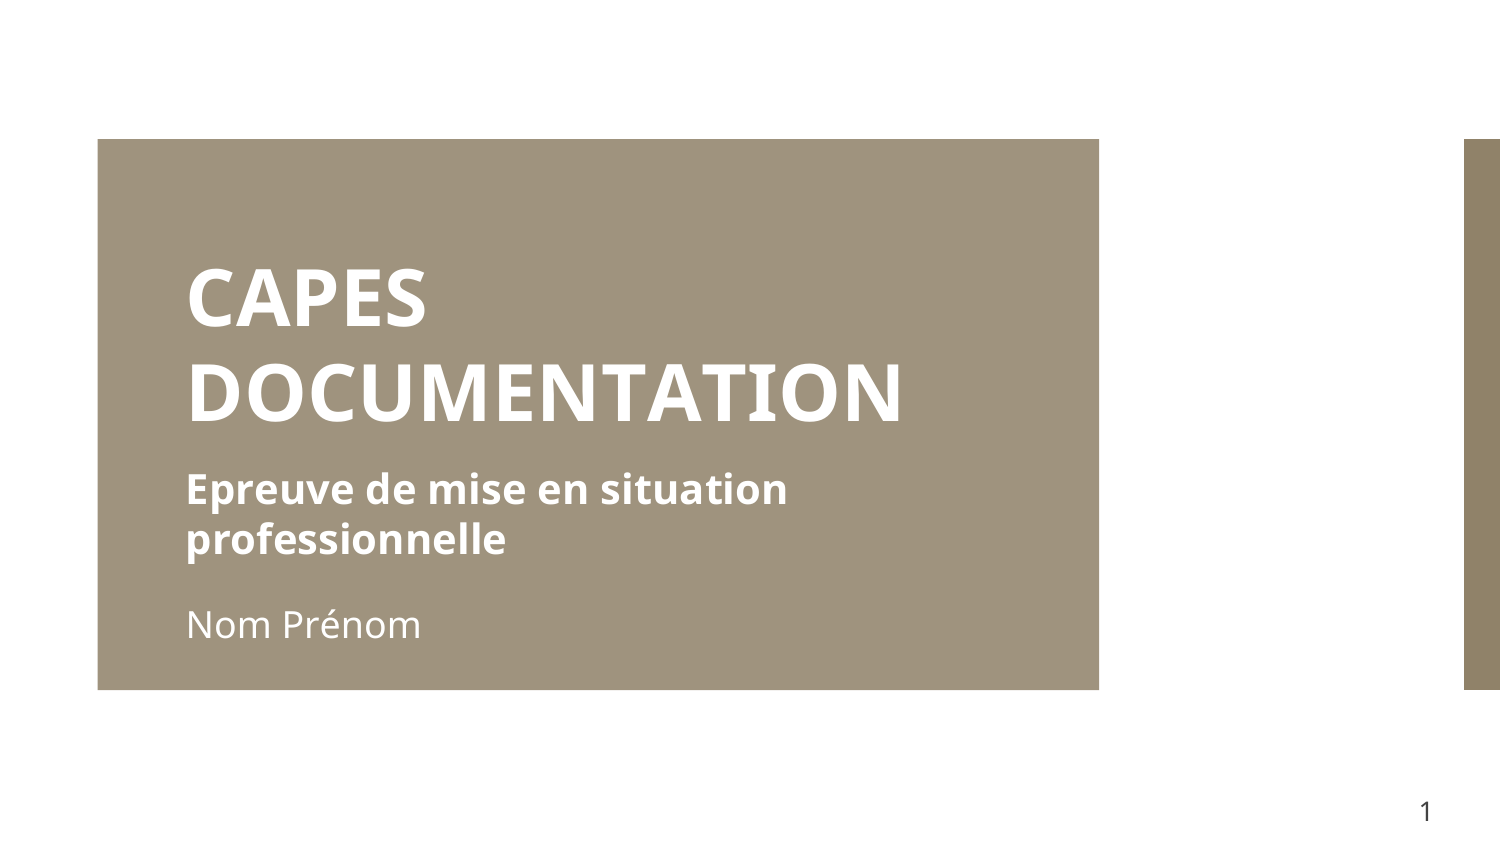

CAPES DOCUMENTATION
# Epreuve de mise en situation professionnelle
Nom Prénom